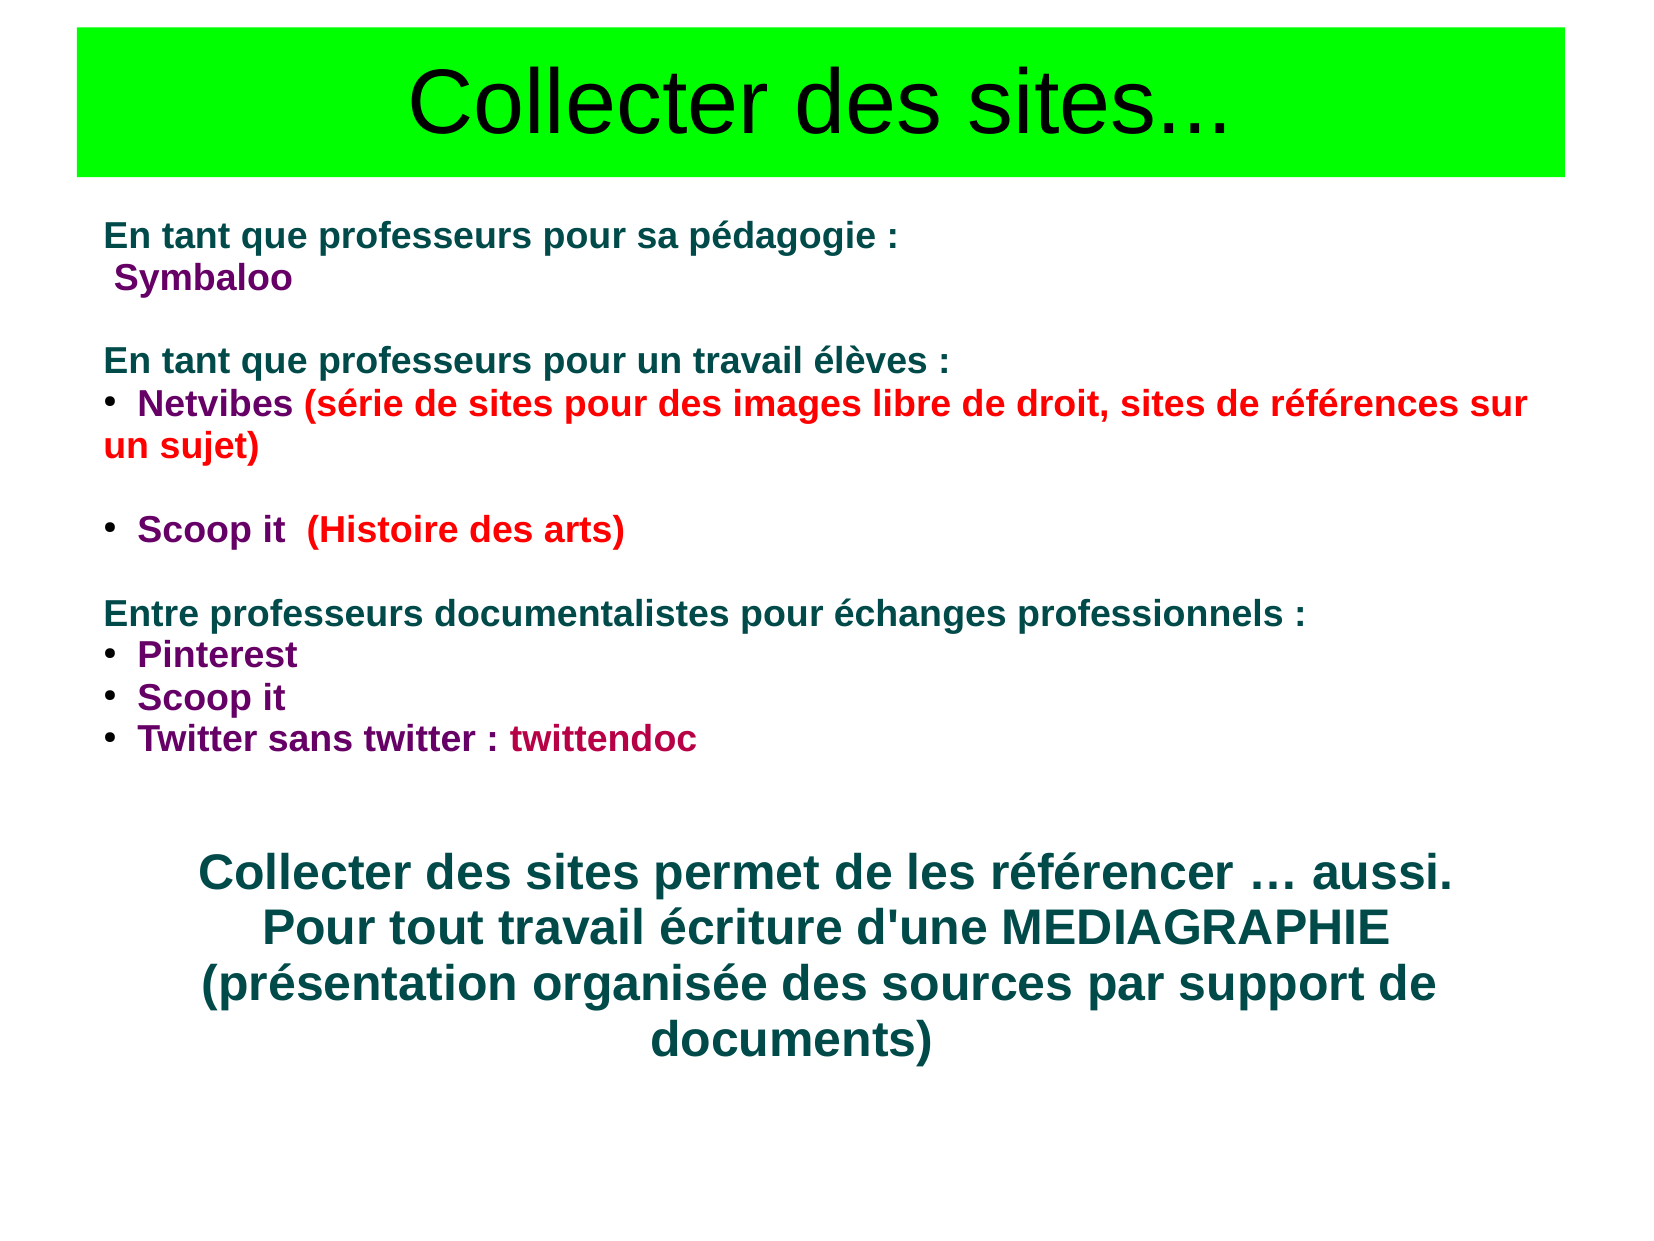

# Collecter des sites...
En tant que professeurs pour sa pédagogie :
 Symbaloo
En tant que professeurs pour un travail élèves :
 Netvibes (série de sites pour des images libre de droit, sites de références sur un sujet)
 Scoop it (Histoire des arts)
Entre professeurs documentalistes pour échanges professionnels :
 Pinterest
 Scoop it
 Twitter sans twitter : twittendoc
Collecter des sites permet de les référencer … aussi.
Pour tout travail écriture d'une MEDIAGRAPHIE (présentation organisée des sources par support de documents)